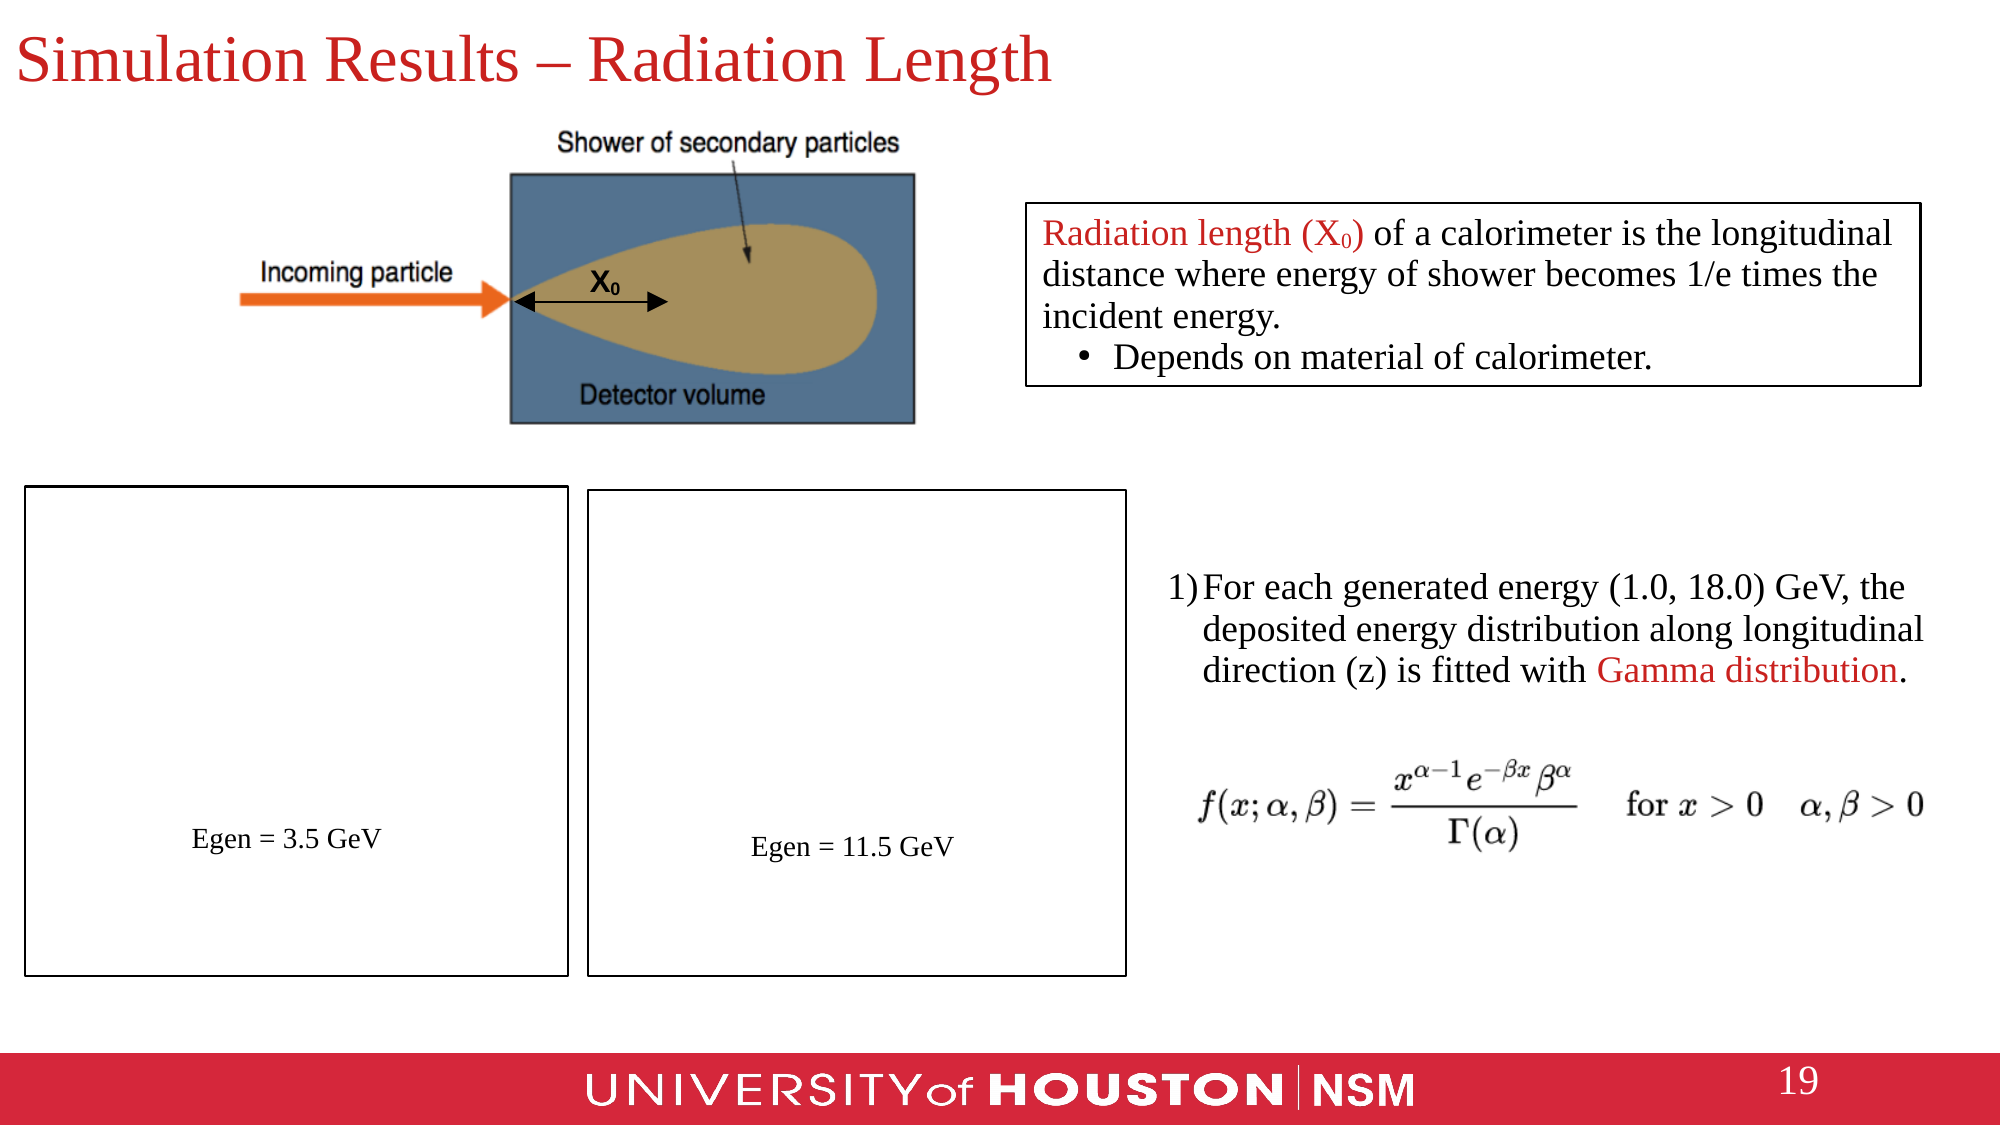

# Simulation Results – Radiation Length
Radiation length (X0) of a calorimeter is the longitudinal distance where energy of shower becomes 1/e times the incident energy.
Depends on material of calorimeter.
X0
For each generated energy (1.0, 18.0) GeV, the deposited energy distribution along longitudinal direction (z) is fitted with Gamma distribution.
Egen = 3.5 GeV
Egen = 11.5 GeV
19
σ2/E2 = a2/E2 + b2/E + c2
σ2/E2 = a2/E2 + b2/E + c2
σ2/E2 = a2/E2 + b2/E + c2